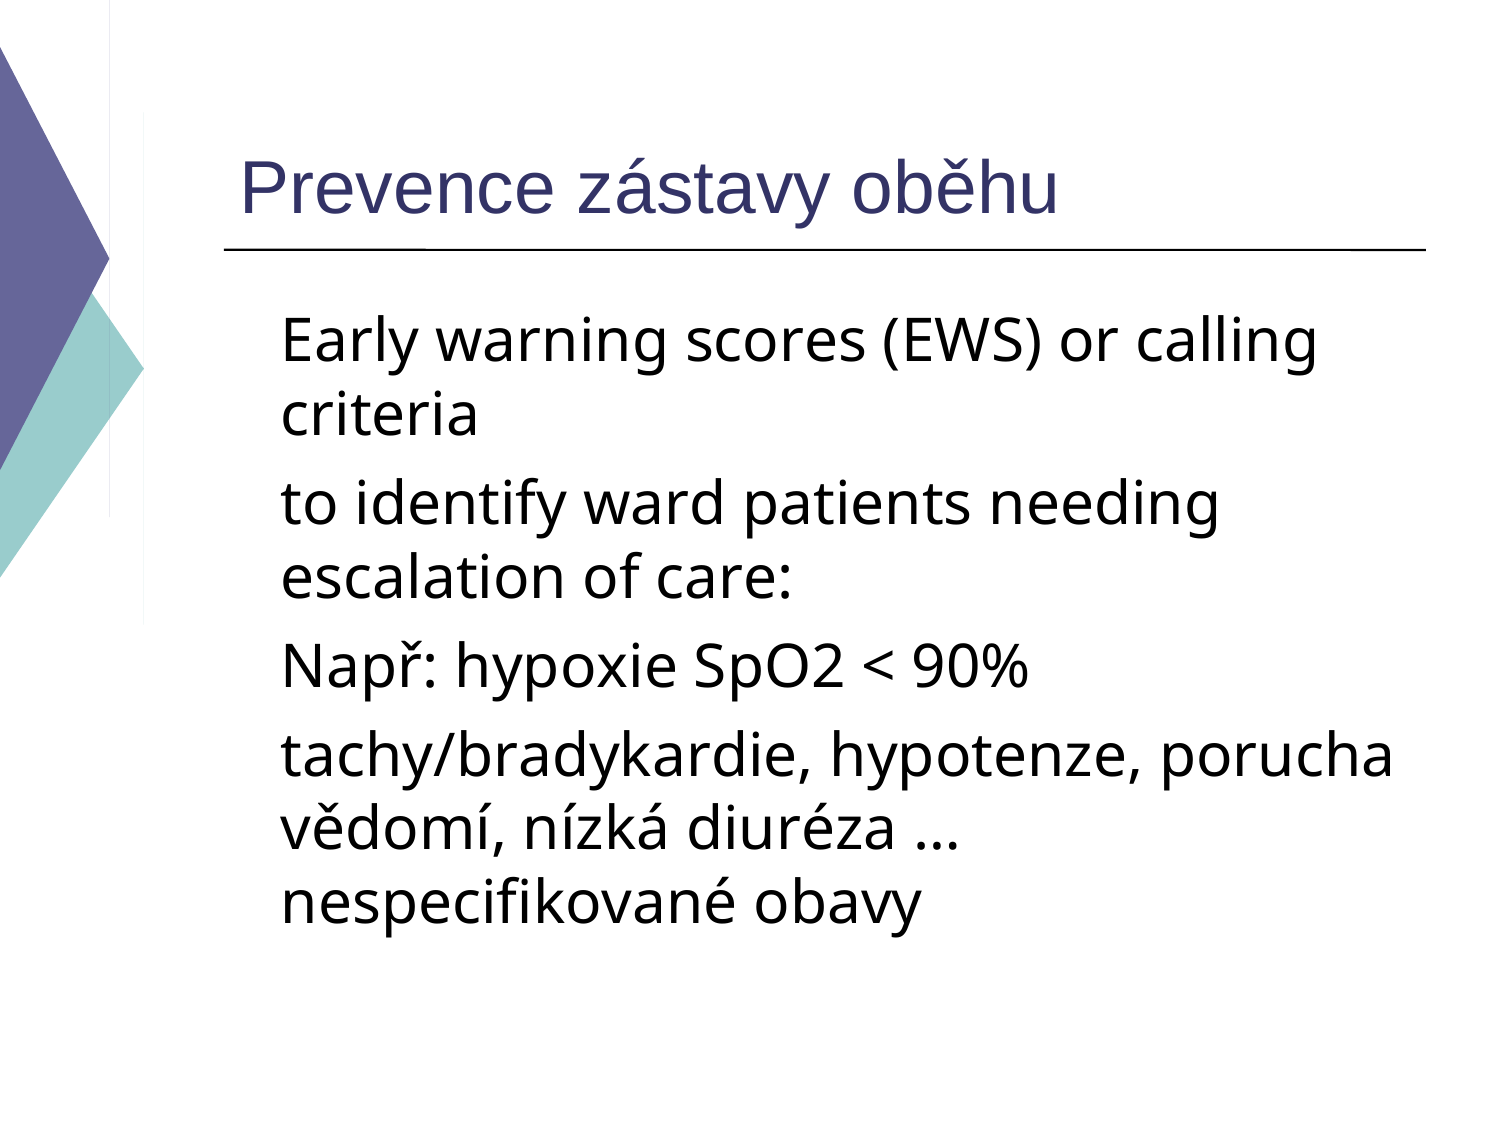

# Prevence zástavy oběhu
Early warning scores (EWS) or calling criteria
to identify ward patients needing escalation of care:
Např: hypoxie SpO2 < 90%
tachy/bradykardie, hypotenze, porucha vědomí, nízká diuréza … nespecifikované obavy